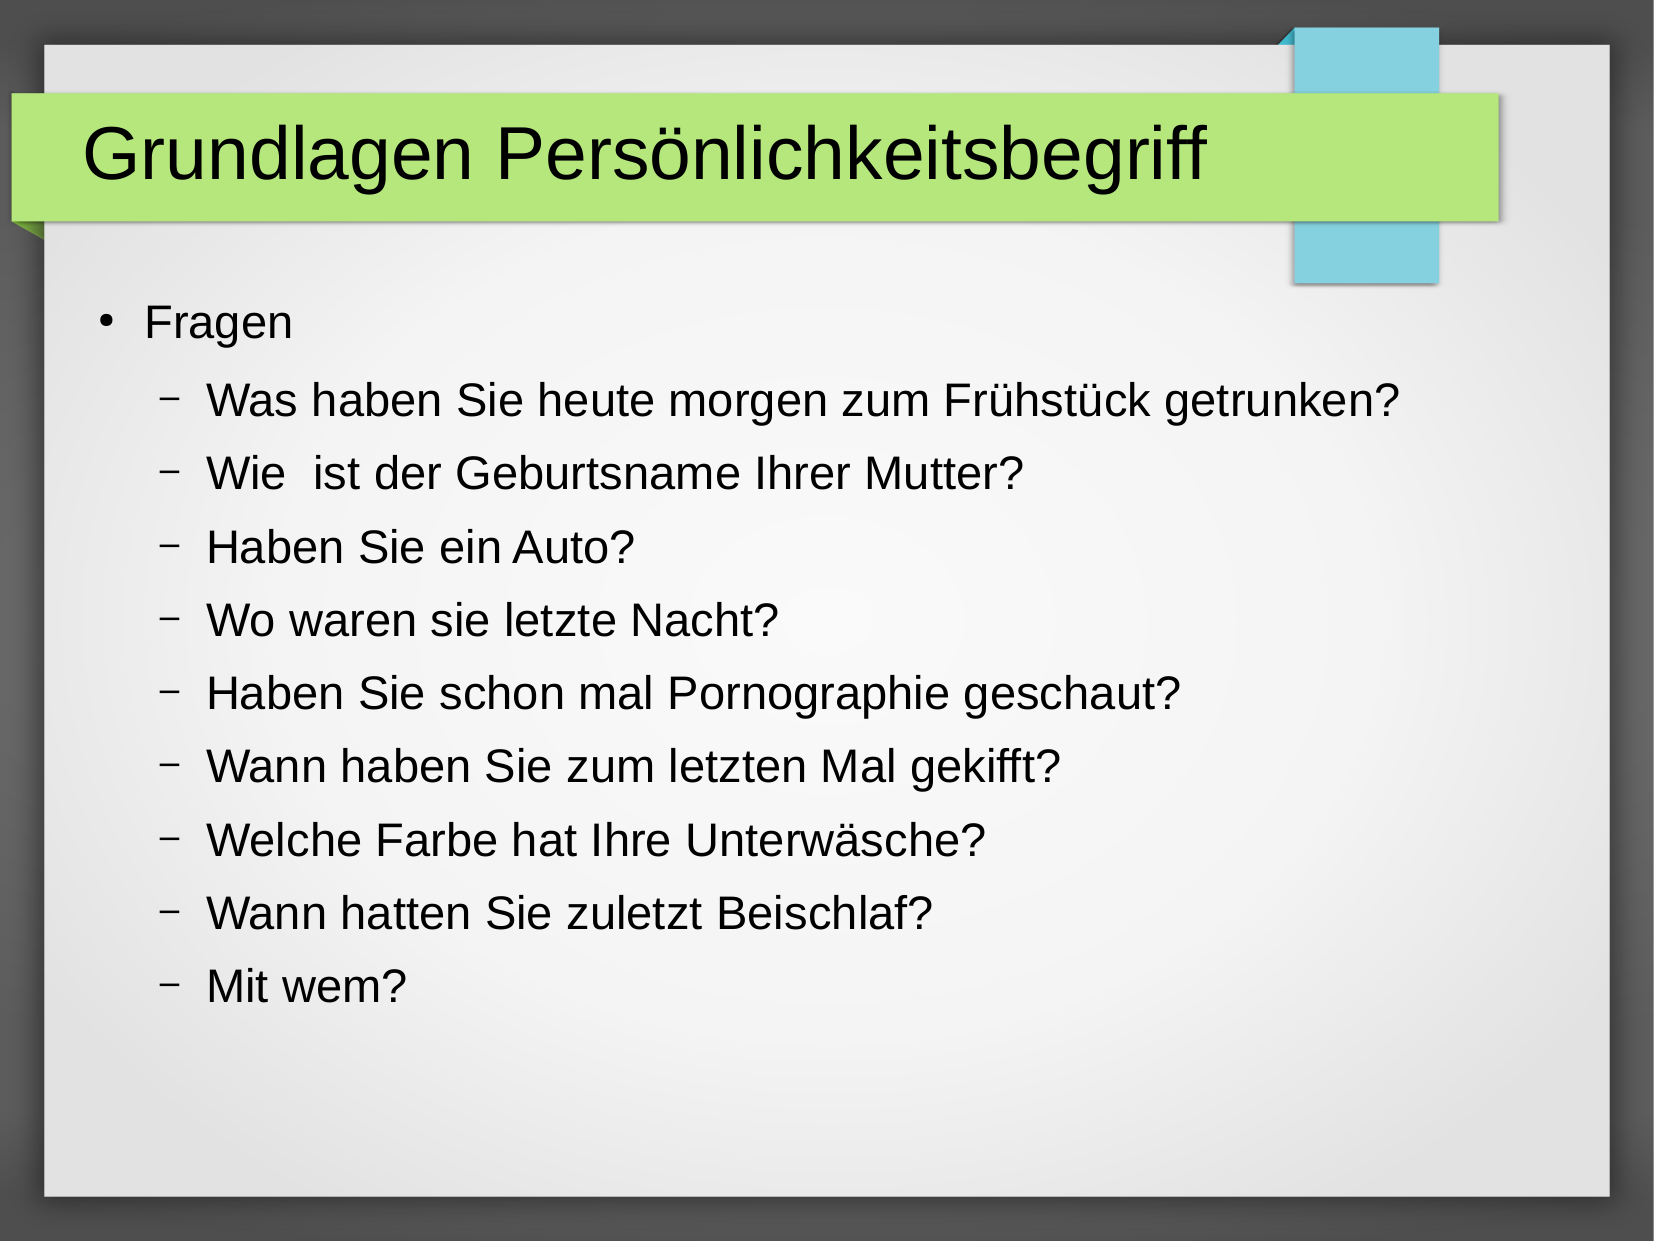

# Grundlagen Persönlichkeitsbegriff
Fragen
Was haben Sie heute morgen zum Frühstück getrunken?
Wie ist der Geburtsname Ihrer Mutter?
Haben Sie ein Auto?
Wo waren sie letzte Nacht?
Haben Sie schon mal Pornographie geschaut?
Wann haben Sie zum letzten Mal gekifft?
Welche Farbe hat Ihre Unterwäsche?
Wann hatten Sie zuletzt Beischlaf?
Mit wem?